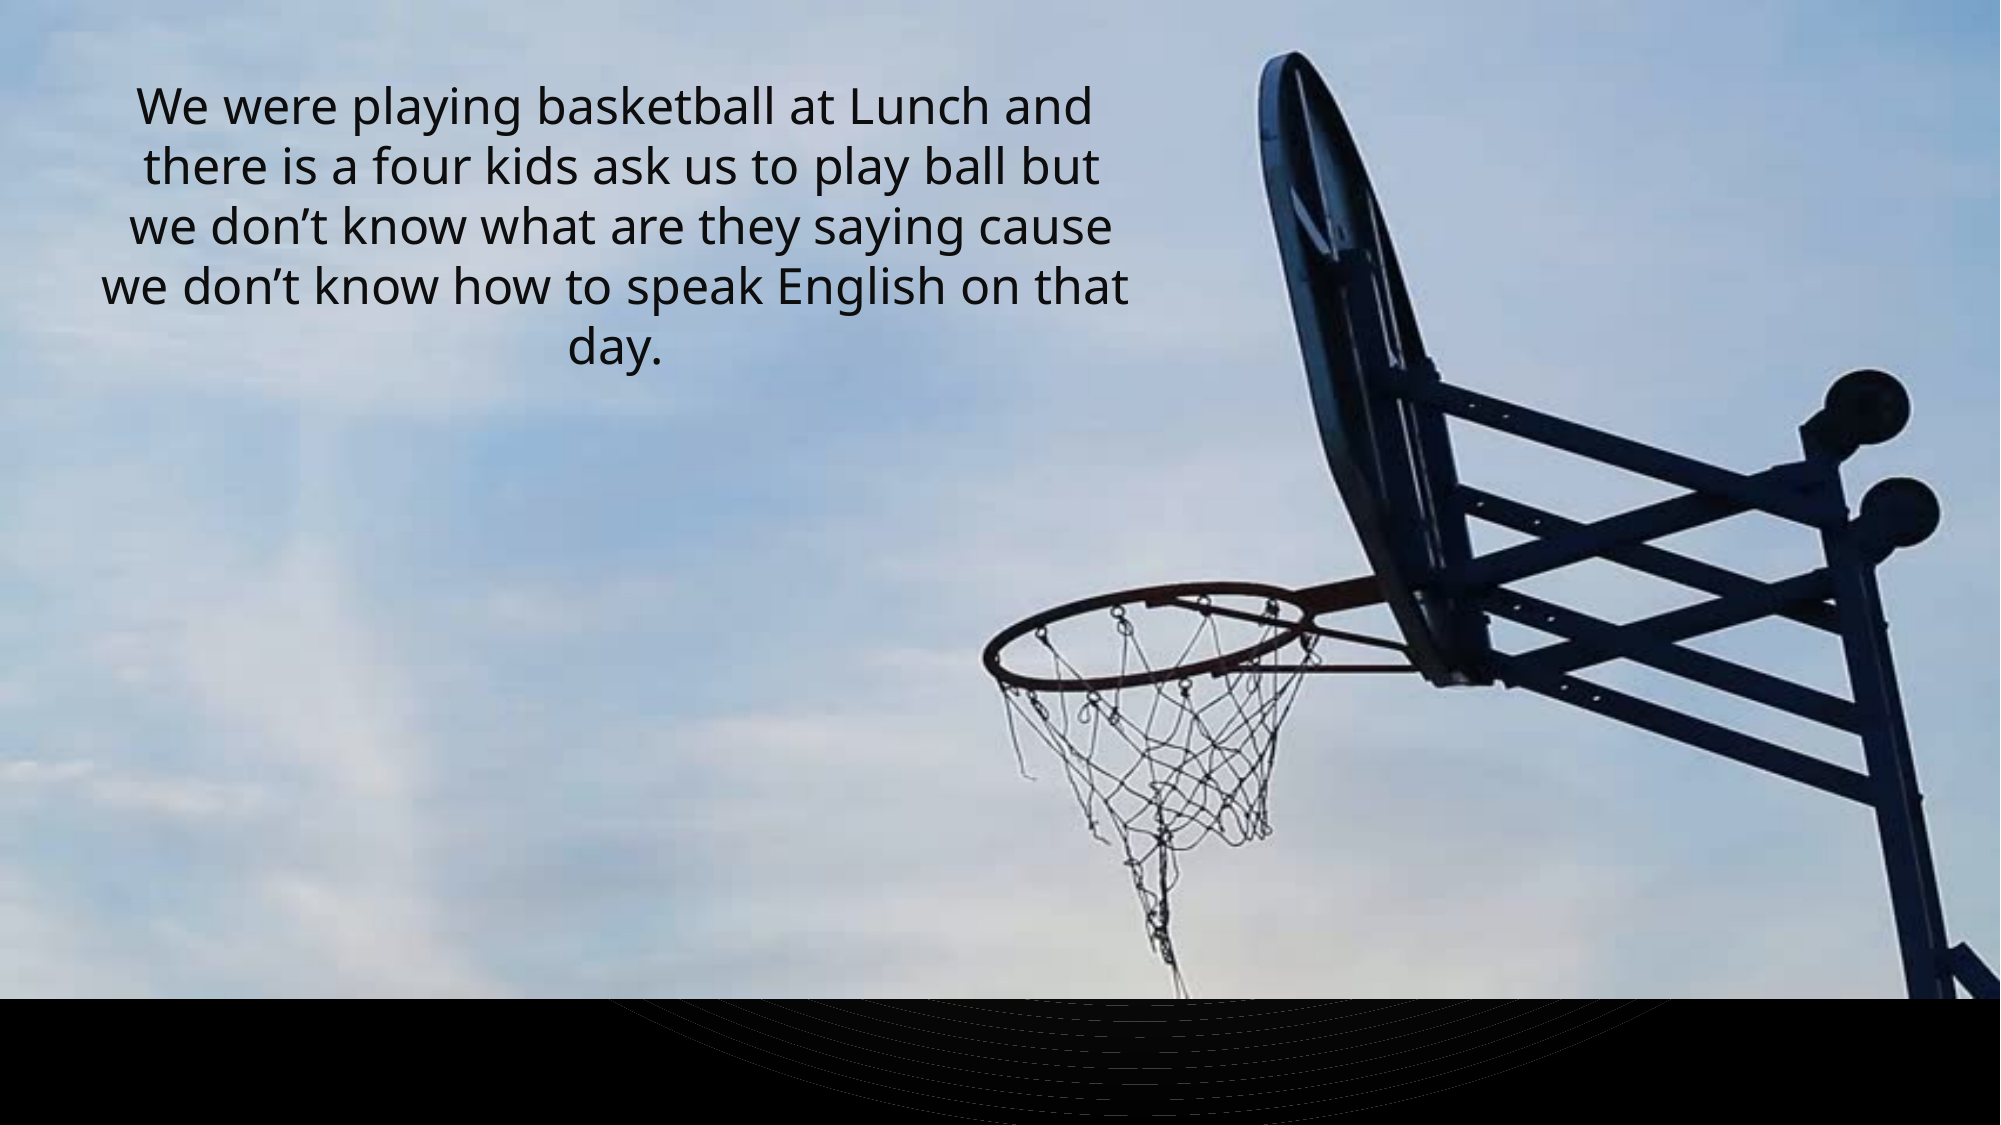

We were playing basketball at Lunch and
there is a four kids ask us to play ball but
we don’t know what are they saying cause
we don’t know how to speak English on that
day.